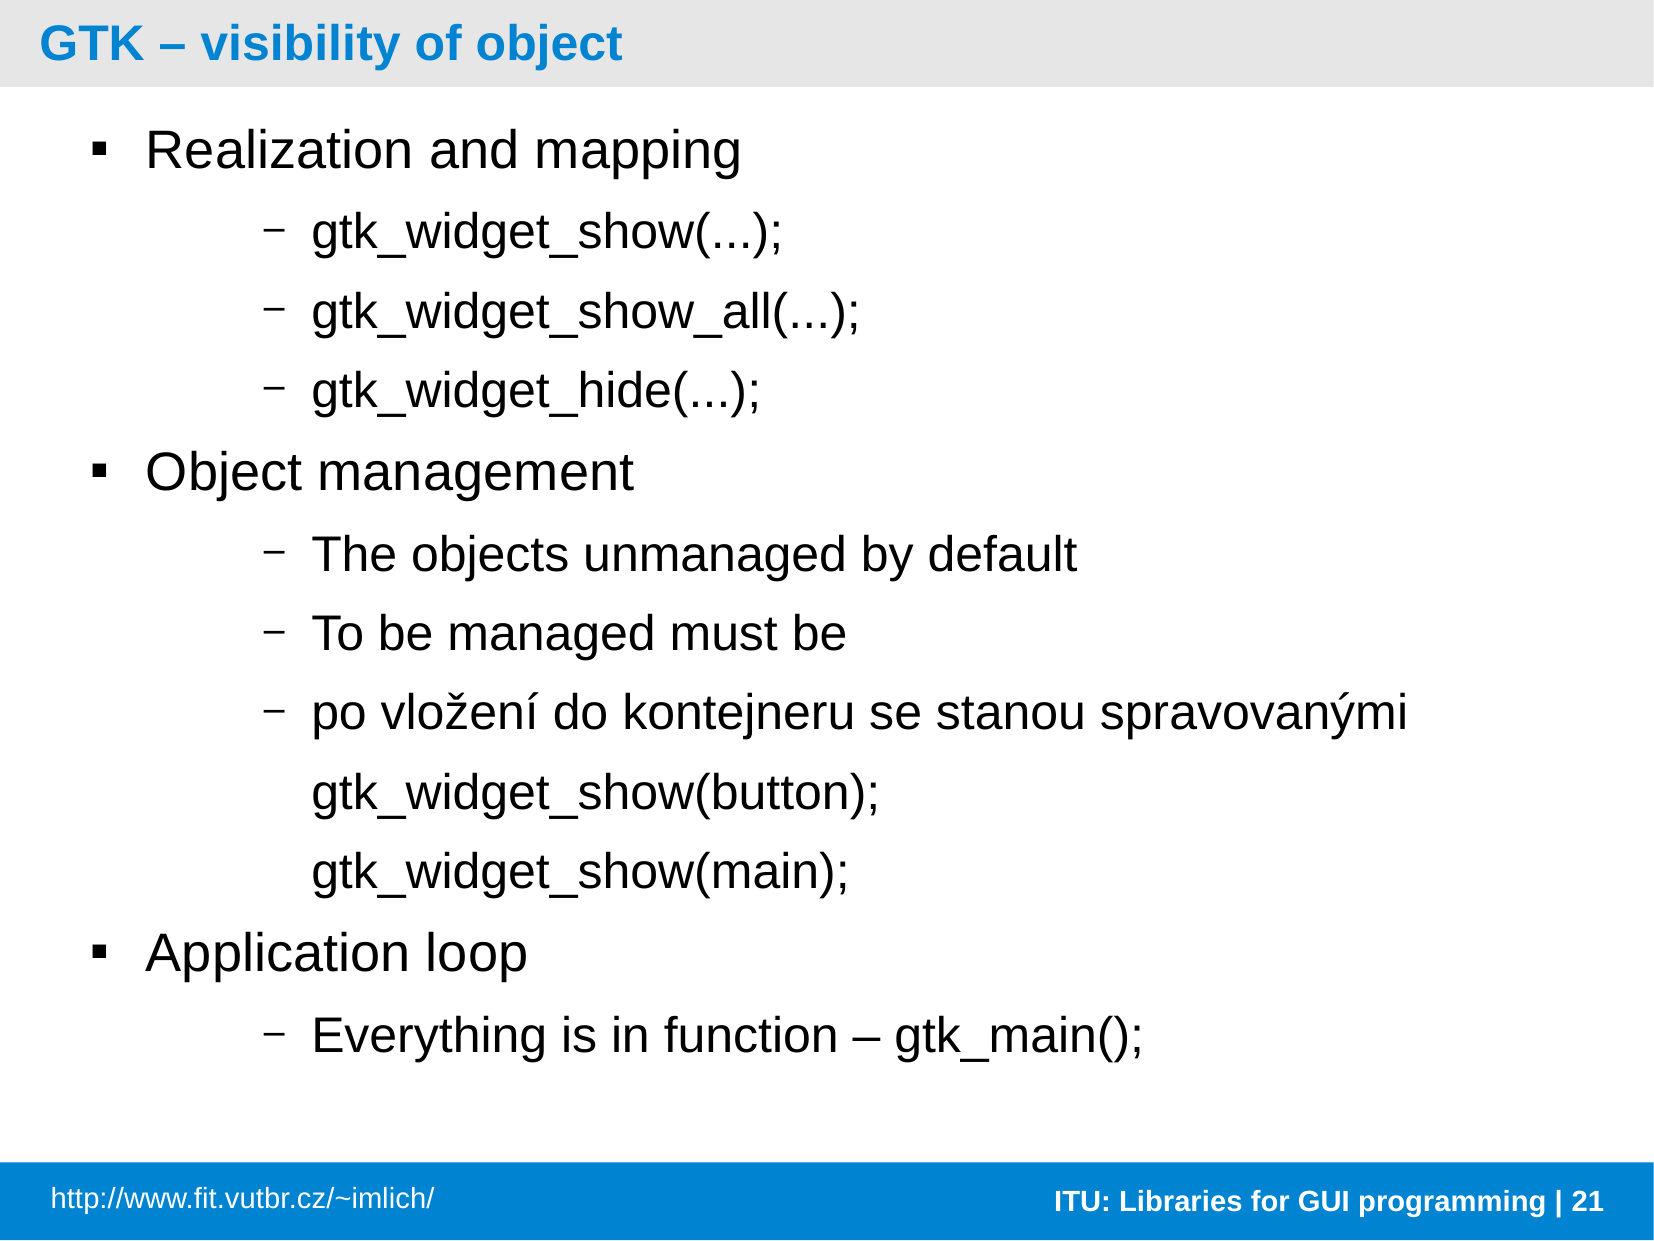

# GTK – visibility of object
Realization and mapping
gtk_widget_show(...);
gtk_widget_show_all(...);
gtk_widget_hide(...);
Object management
The objects unmanaged by default
To be managed must be
po vložení do kontejneru se stanou spravovanými
gtk_widget_show(button);
gtk_widget_show(main);
Application loop
Everything is in function – gtk_main();